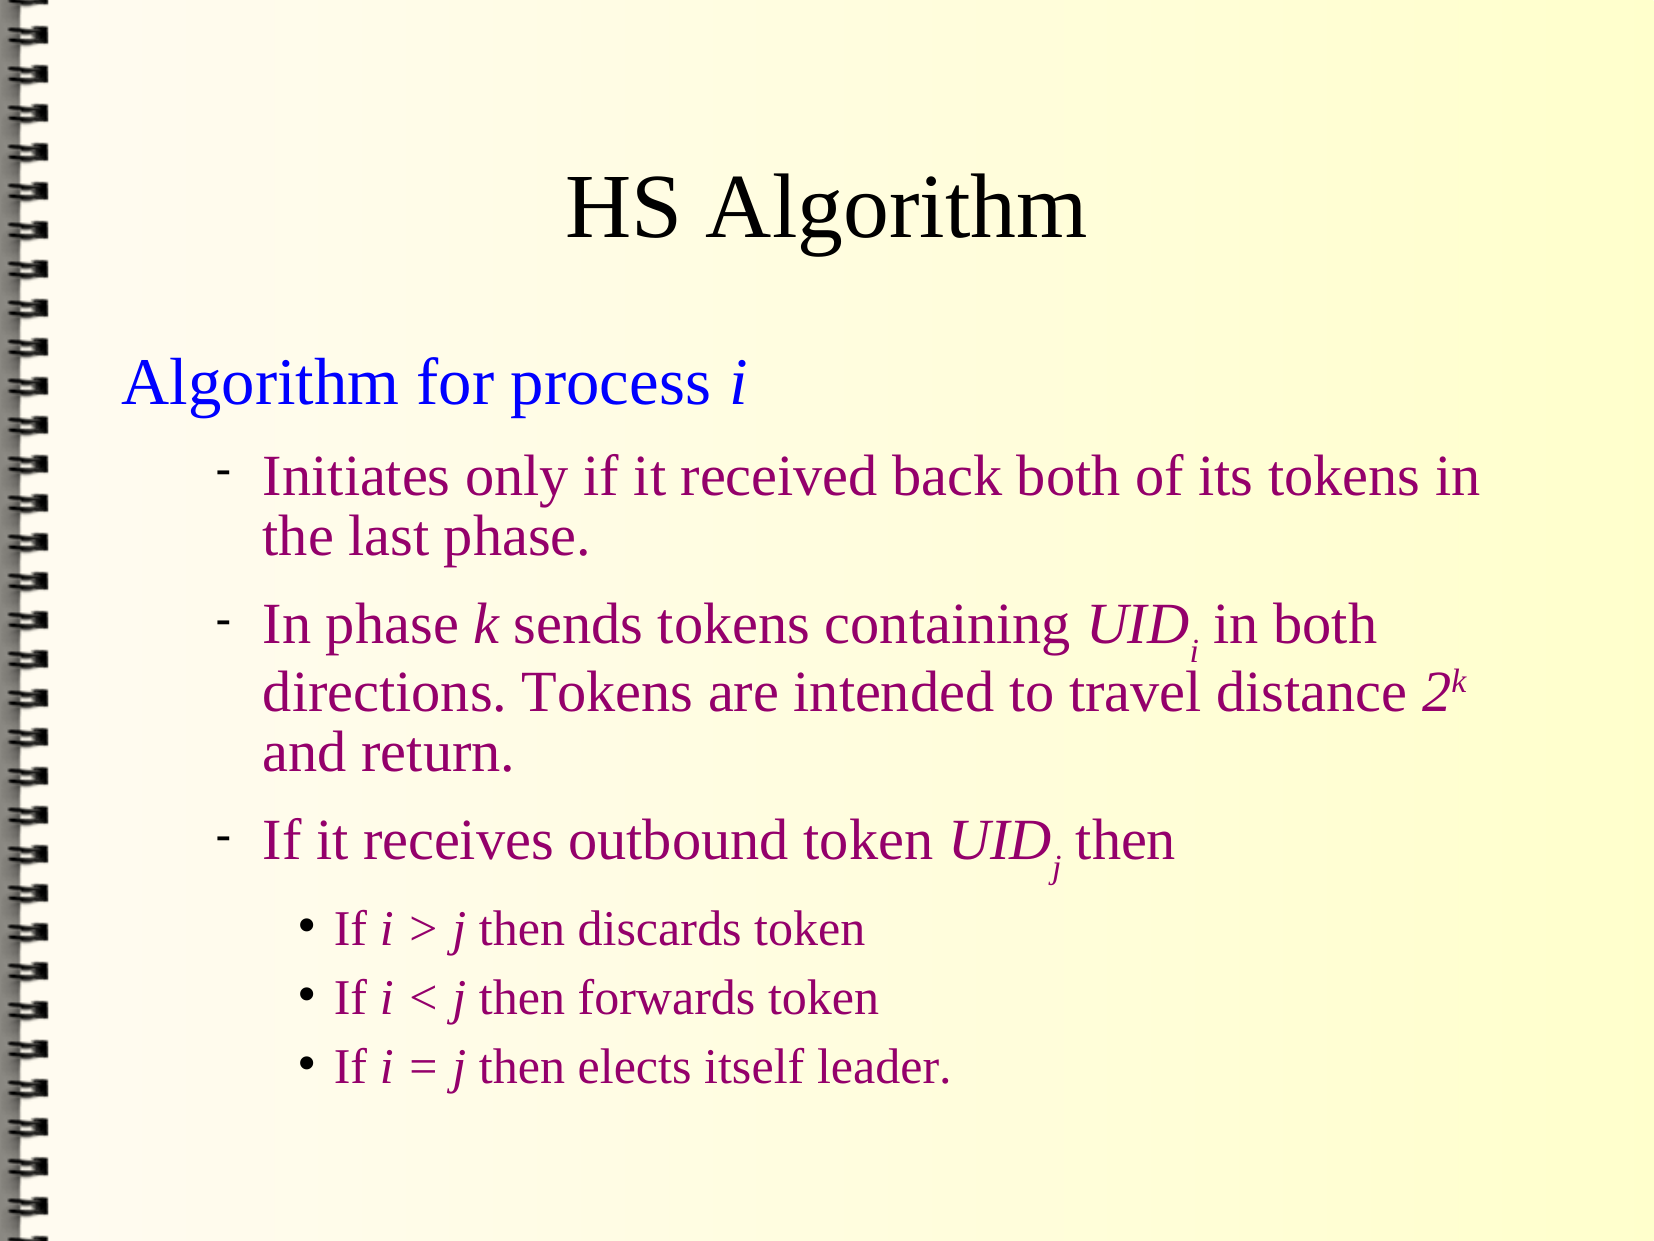

# HS Algorithm
Algorithm for process i
Initiates only if it received back both of its tokens in the last phase.
In phase k sends tokens containing UIDi in both directions. Tokens are intended to travel distance 2k and return.
If it receives outbound token UIDj then
If i > j then discards token
If i < j then forwards token
If i = j then elects itself leader.